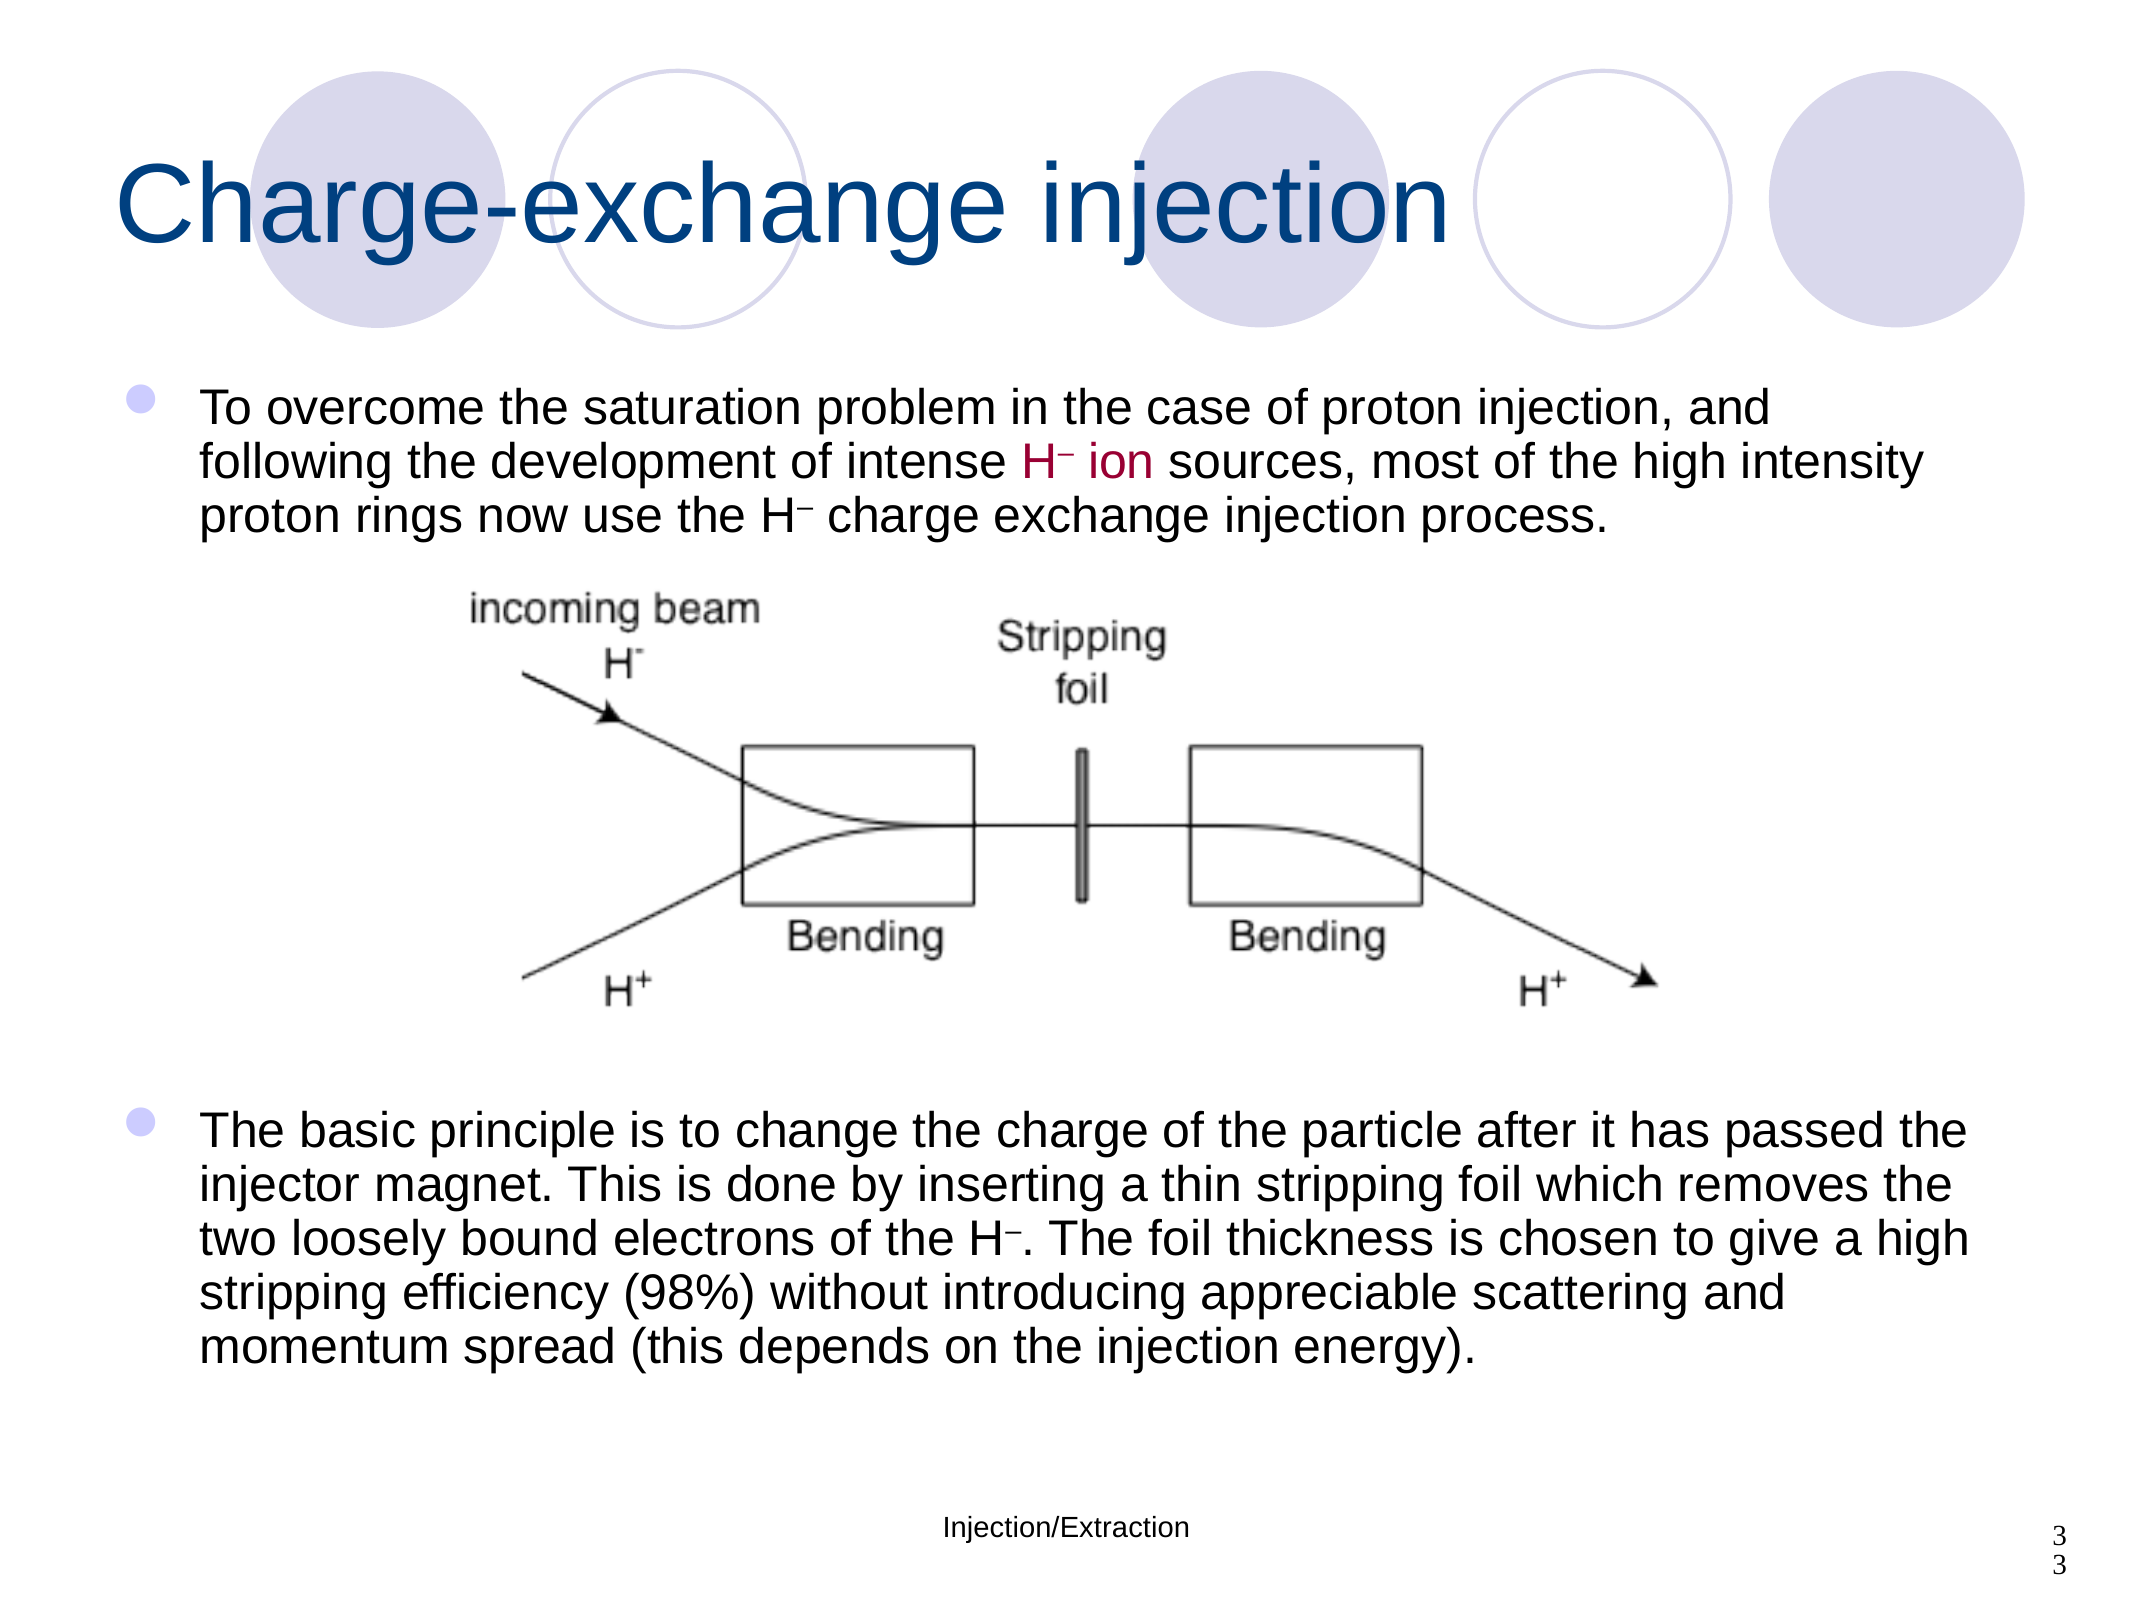

Charge-exchange injection
# To overcome the saturation problem in the case of proton injection, and following the development of intense H– ion sources, most of the high intensity proton rings now use the H– charge exchange injection process.
The basic principle is to change the charge of the particle after it has passed the injector magnet. This is done by inserting a thin stripping foil which removes the two loosely bound electrons of the H–. The foil thickness is chosen to give a high stripping efficiency (98%) without introducing appreciable scattering and momentum spread (this depends on the injection energy).
33